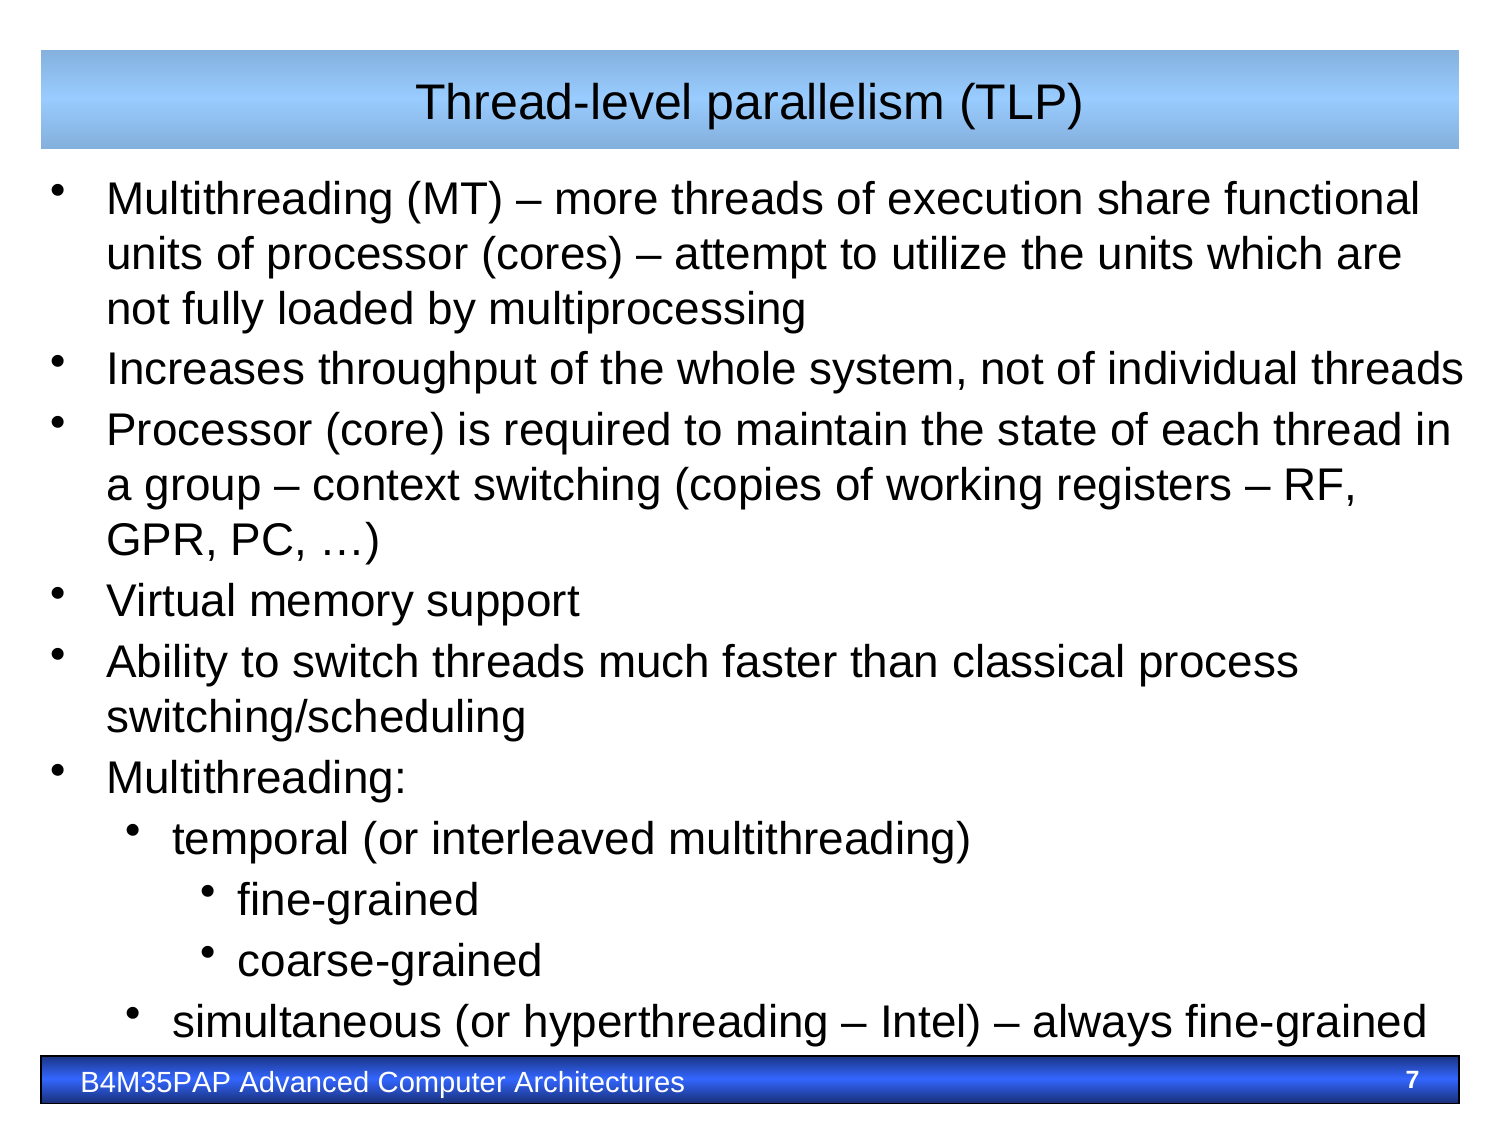

# Thread-level parallelism (TLP)
Multithreading (MT) – more threads of execution share functional units of processor (cores) – attempt to utilize the units which are not fully loaded by multiprocessing
Increases throughput of the whole system, not of individual threads
Processor (core) is required to maintain the state of each thread in a group – context switching (copies of working registers – RF, GPR, PC, …)
Virtual memory support
Ability to switch threads much faster than classical process switching/scheduling
Multithreading:
temporal (or interleaved multithreading)
fine-grained
coarse-grained
simultaneous (or hyperthreading – Intel) – always fine-grained